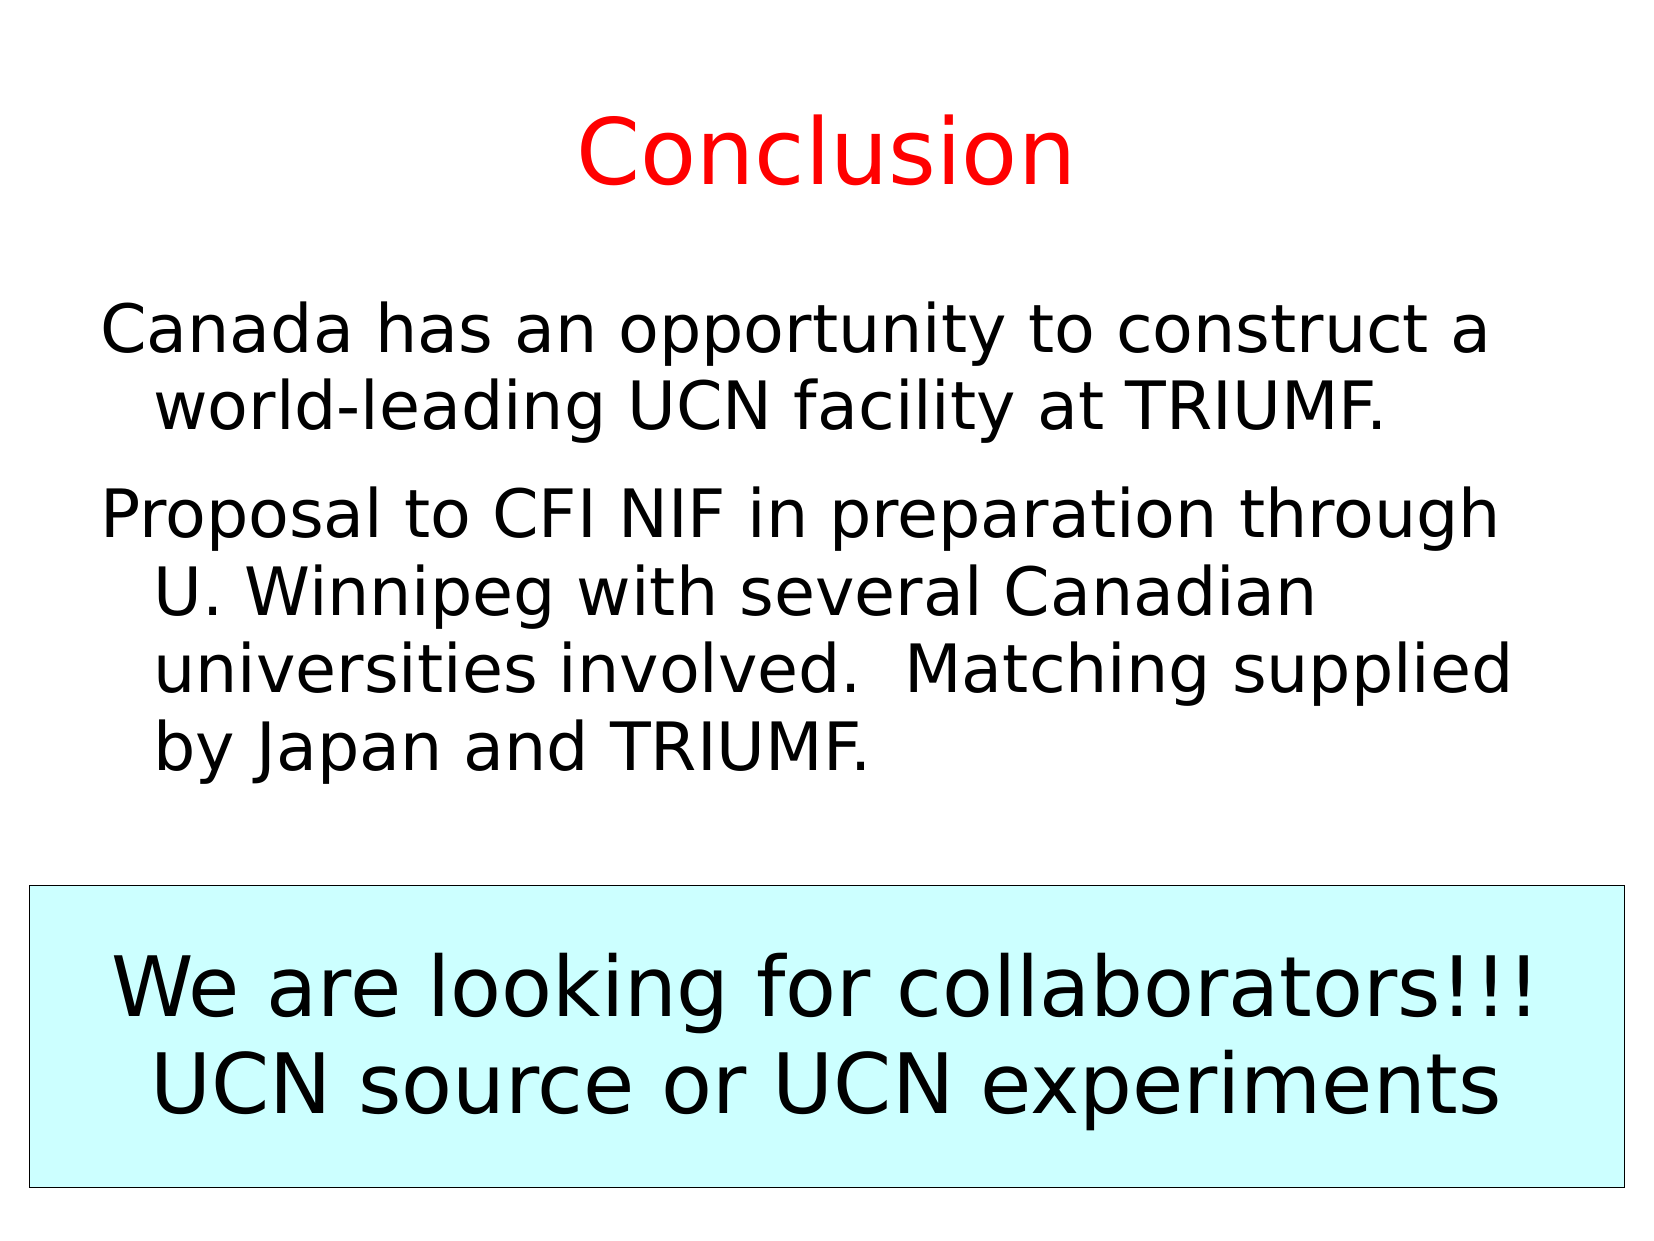

# Conclusion
Canada has an opportunity to construct a world-leading UCN facility at TRIUMF.
Proposal to CFI NIF in preparation through U. Winnipeg with several Canadian universities involved. Matching supplied by Japan and TRIUMF.
We are looking for collaborators!!!
UCN source or UCN experiments